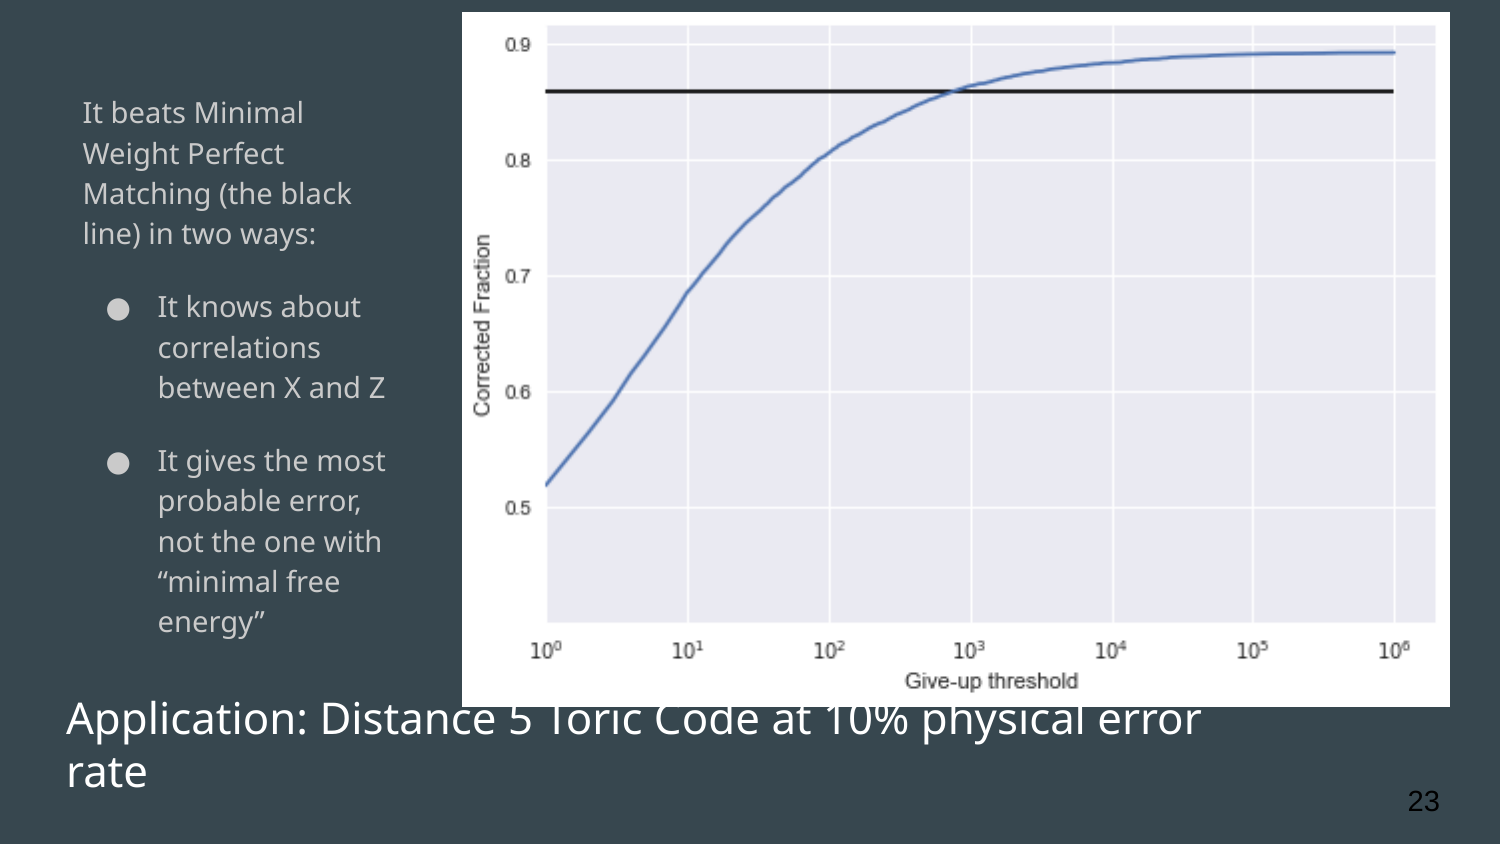

It beats Minimal Weight Perfect Matching (the black line) in two ways:
It knows about correlations between X and Z
It gives the most probable error, not the one with “minimal free energy”
# Application: Distance 5 Toric Code at 10% physical error rate